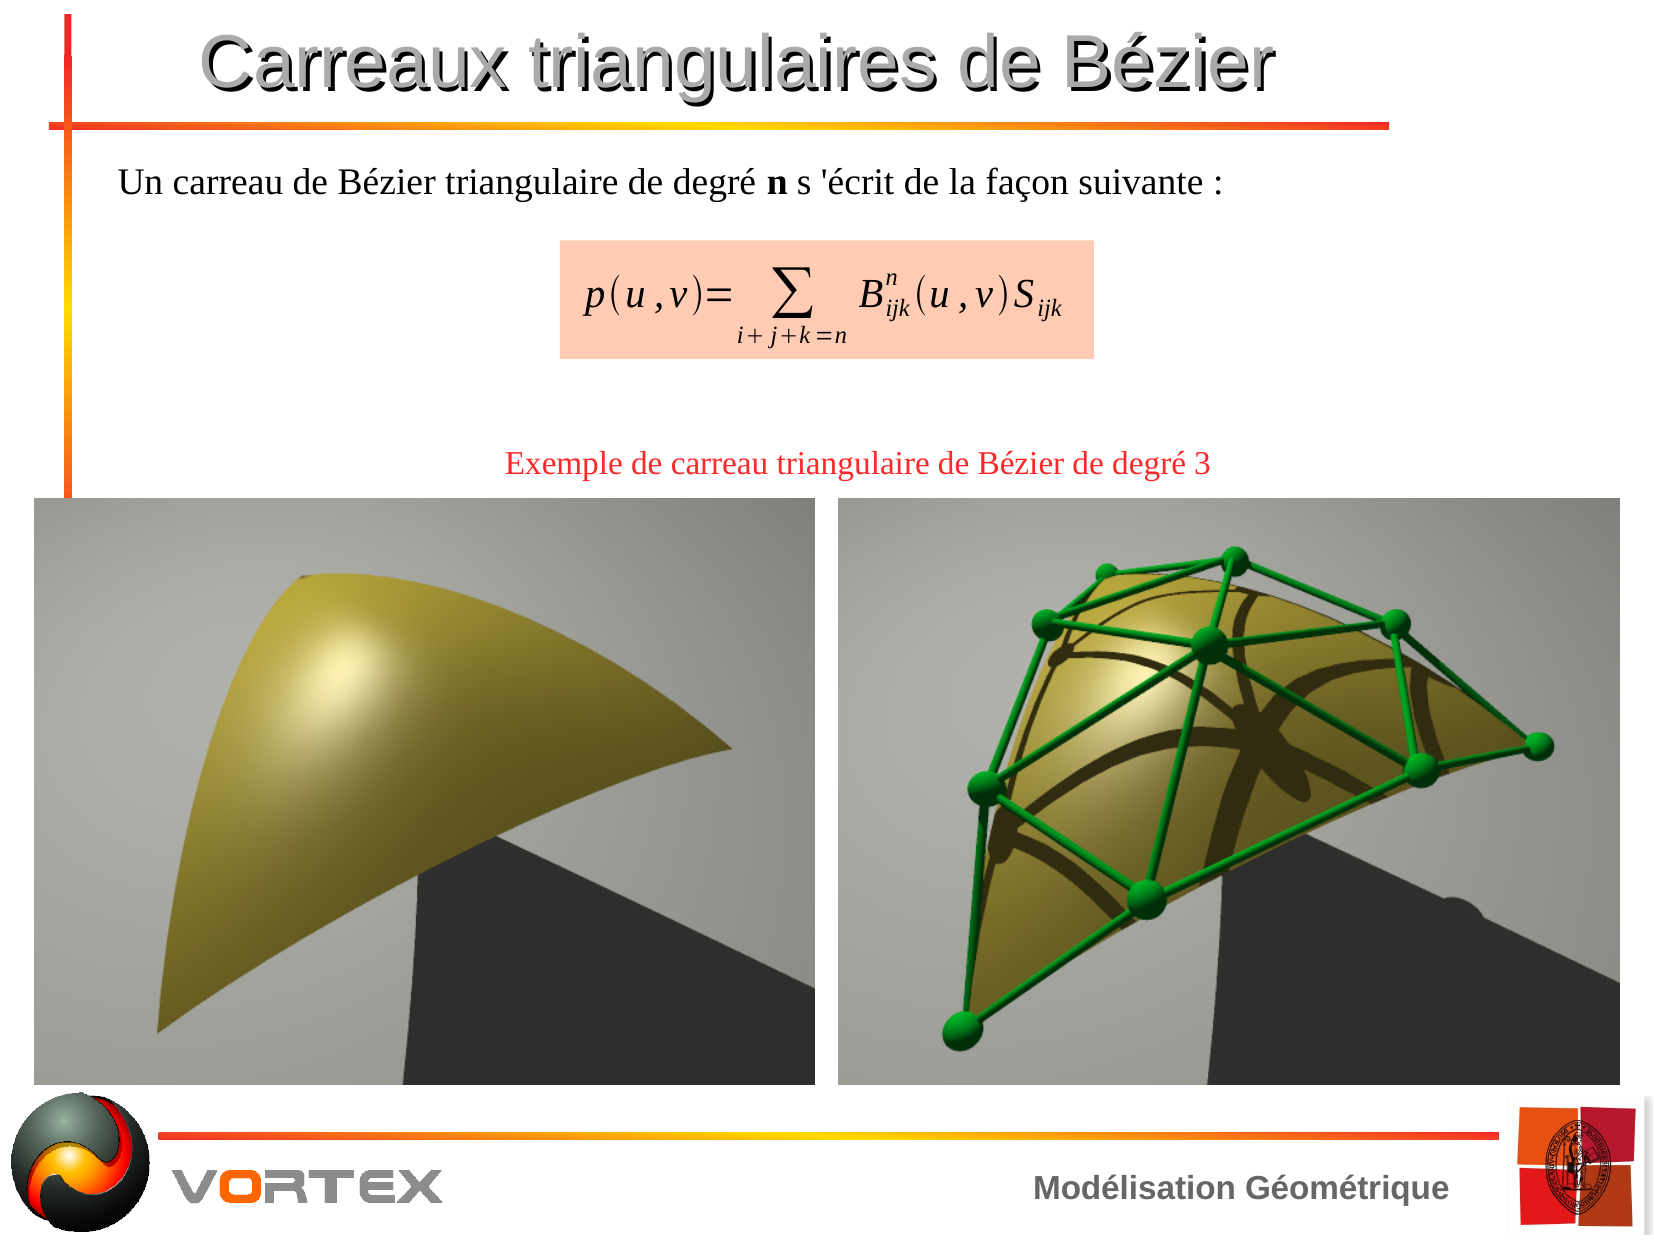

# Carreaux triangulaires de Bézier
 Un carreau de Bézier triangulaire de degré n s 'écrit de la façon suivante :
Exemple de carreau triangulaire de Bézier de degré 3